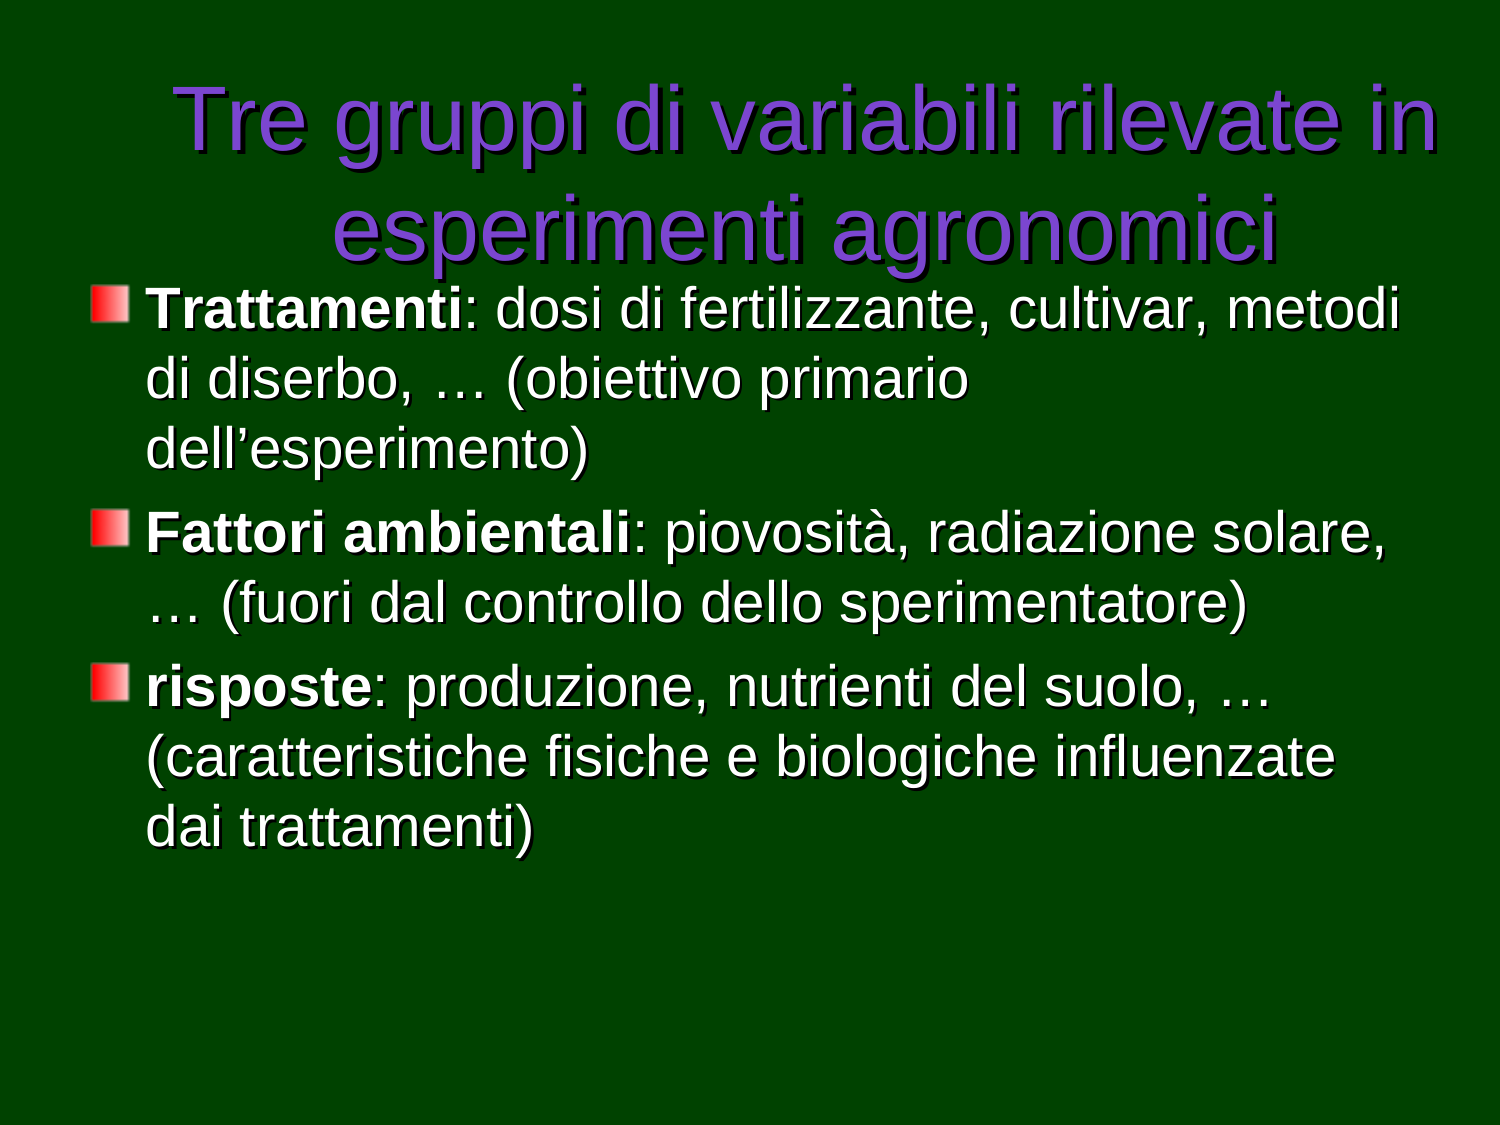

# Tre gruppi di variabili rilevate in esperimenti agronomici
Trattamenti: dosi di fertilizzante, cultivar, metodi di diserbo, … (obiettivo primario dell’esperimento)
Fattori ambientali: piovosità, radiazione solare, … (fuori dal controllo dello sperimentatore)
risposte: produzione, nutrienti del suolo, … (caratteristiche fisiche e biologiche influenzate dai trattamenti)